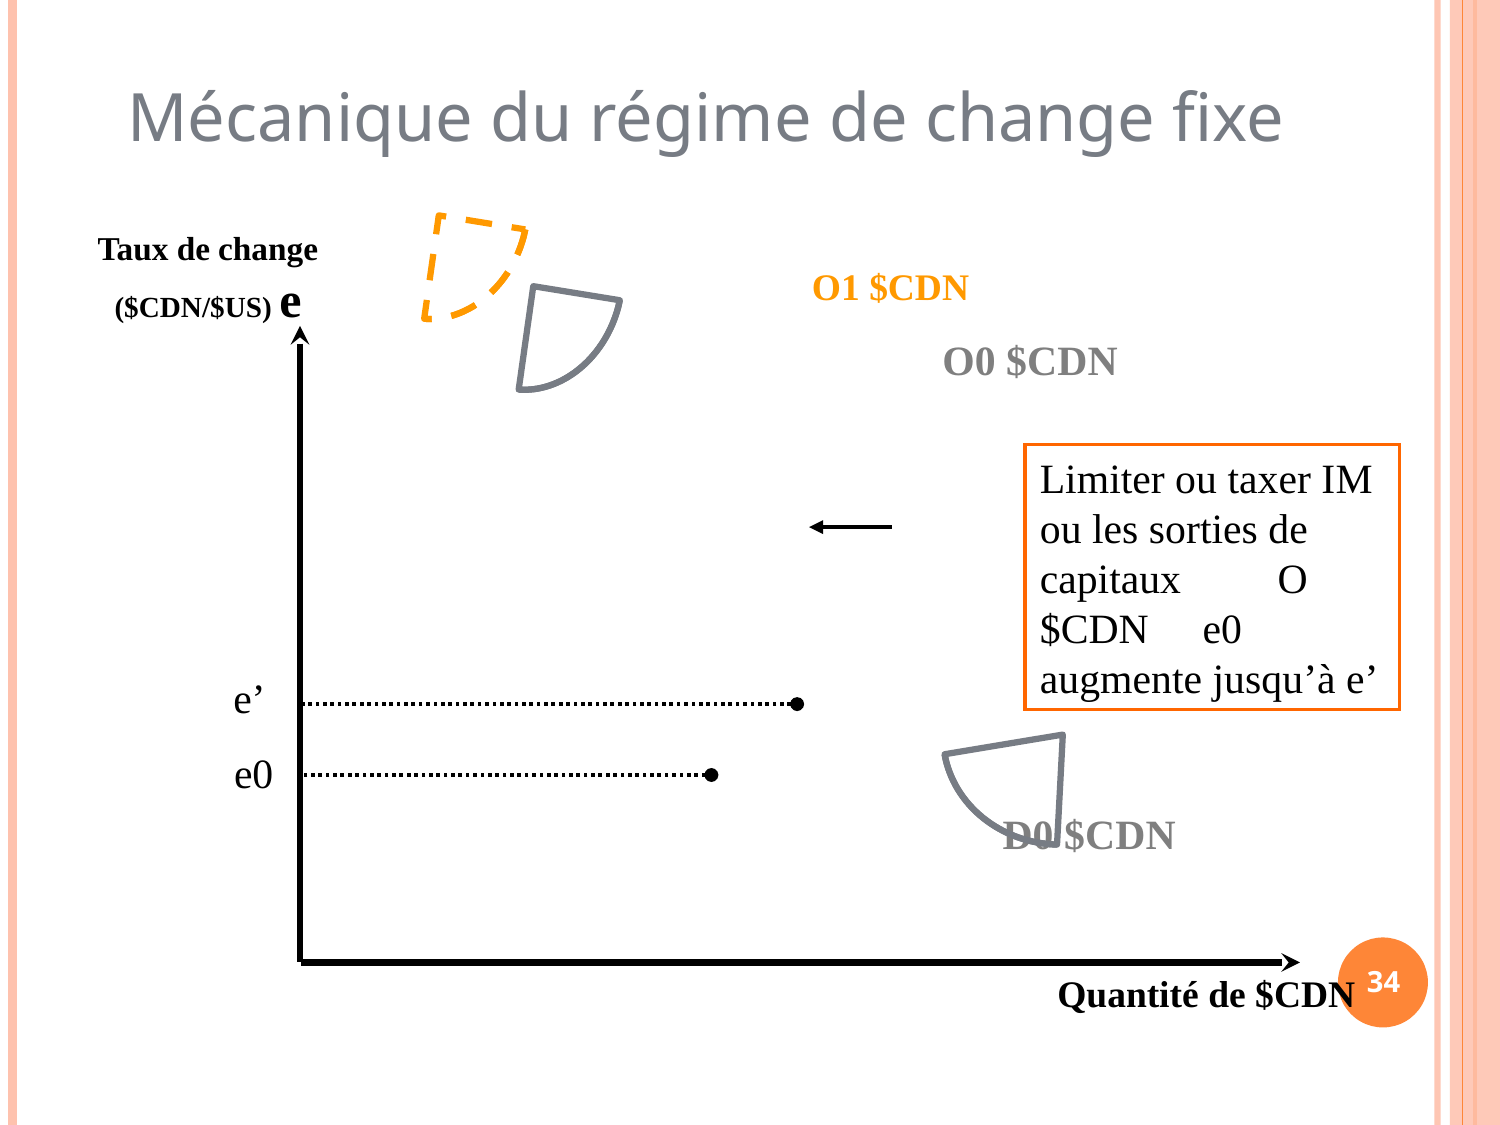

# Mécanique du régime de change fixe
Taux de change ($CDN/$US) e
O1 $CDN
O0 $CDN
Limiter ou taxer IM ou les sorties de capitaux   O $CDN  e0 augmente jusqu’à e’
e’
e0
D0 $CDN
Quantité de $CDN